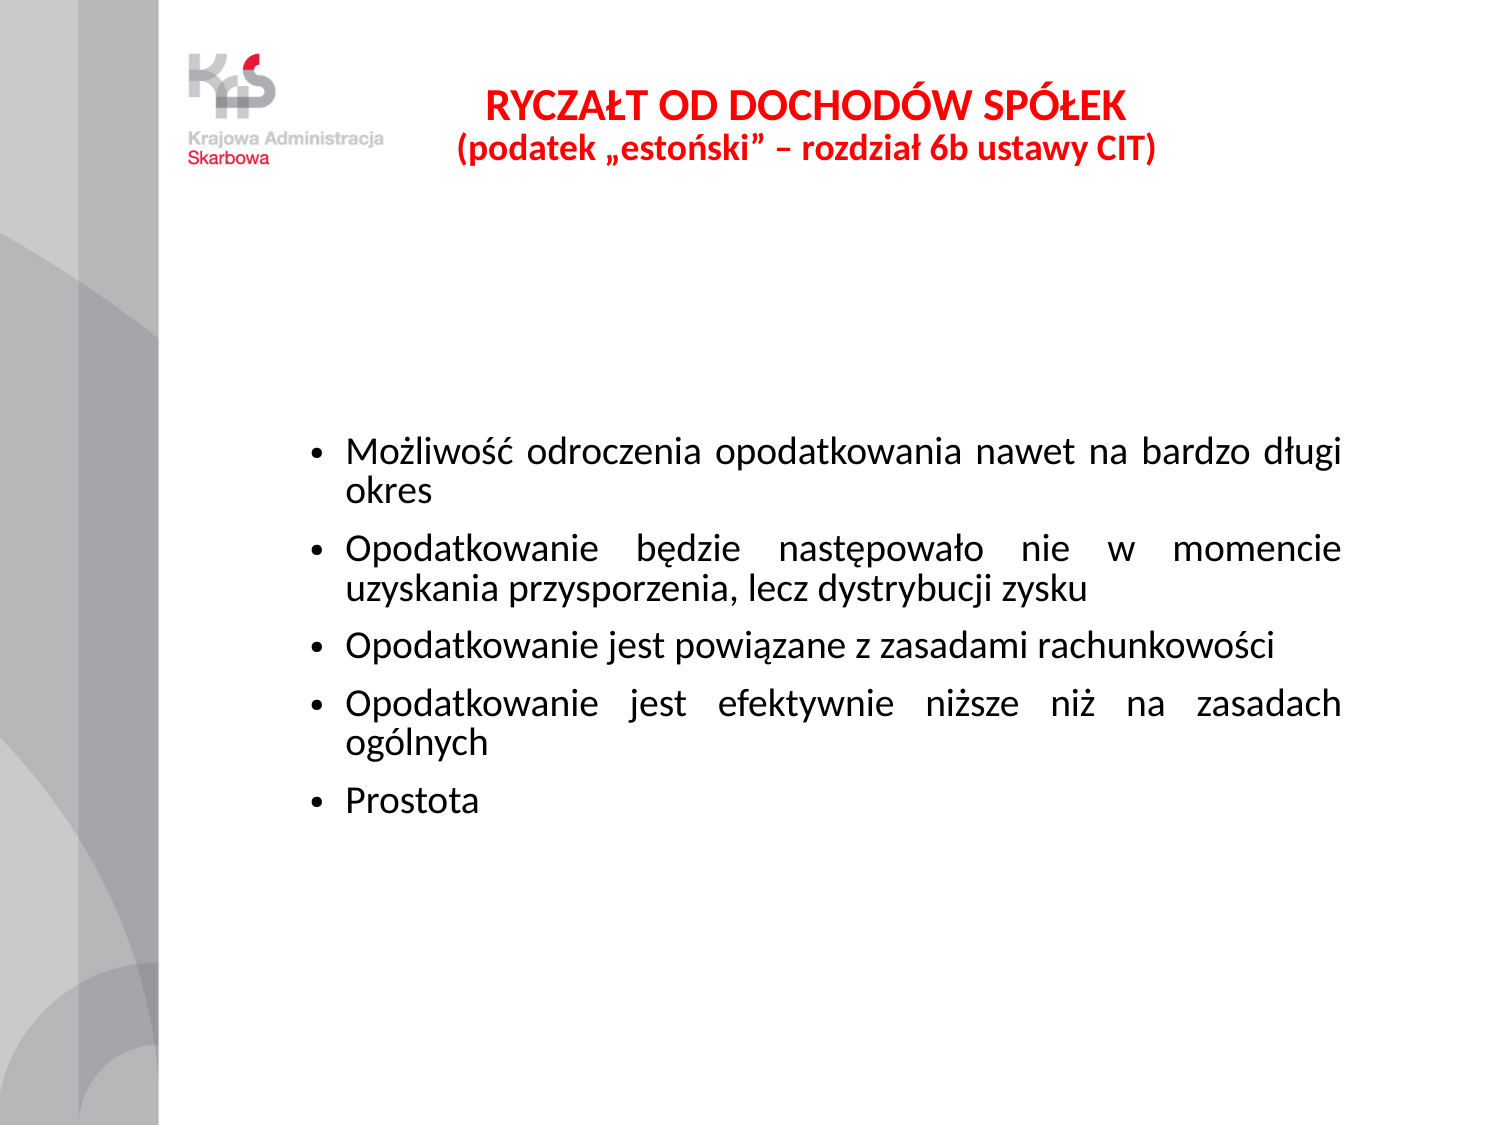

RYCZAŁT OD DOCHODÓW SPÓŁEK
(podatek „estoński” – rozdział 6b ustawy CIT)
Możliwość odroczenia opodatkowania nawet na bardzo długi okres
Opodatkowanie będzie następowało nie w momencie uzyskania przysporzenia, lecz dystrybucji zysku
Opodatkowanie jest powiązane z zasadami rachunkowości
Opodatkowanie jest efektywnie niższe niż na zasadach ogólnych
Prostota